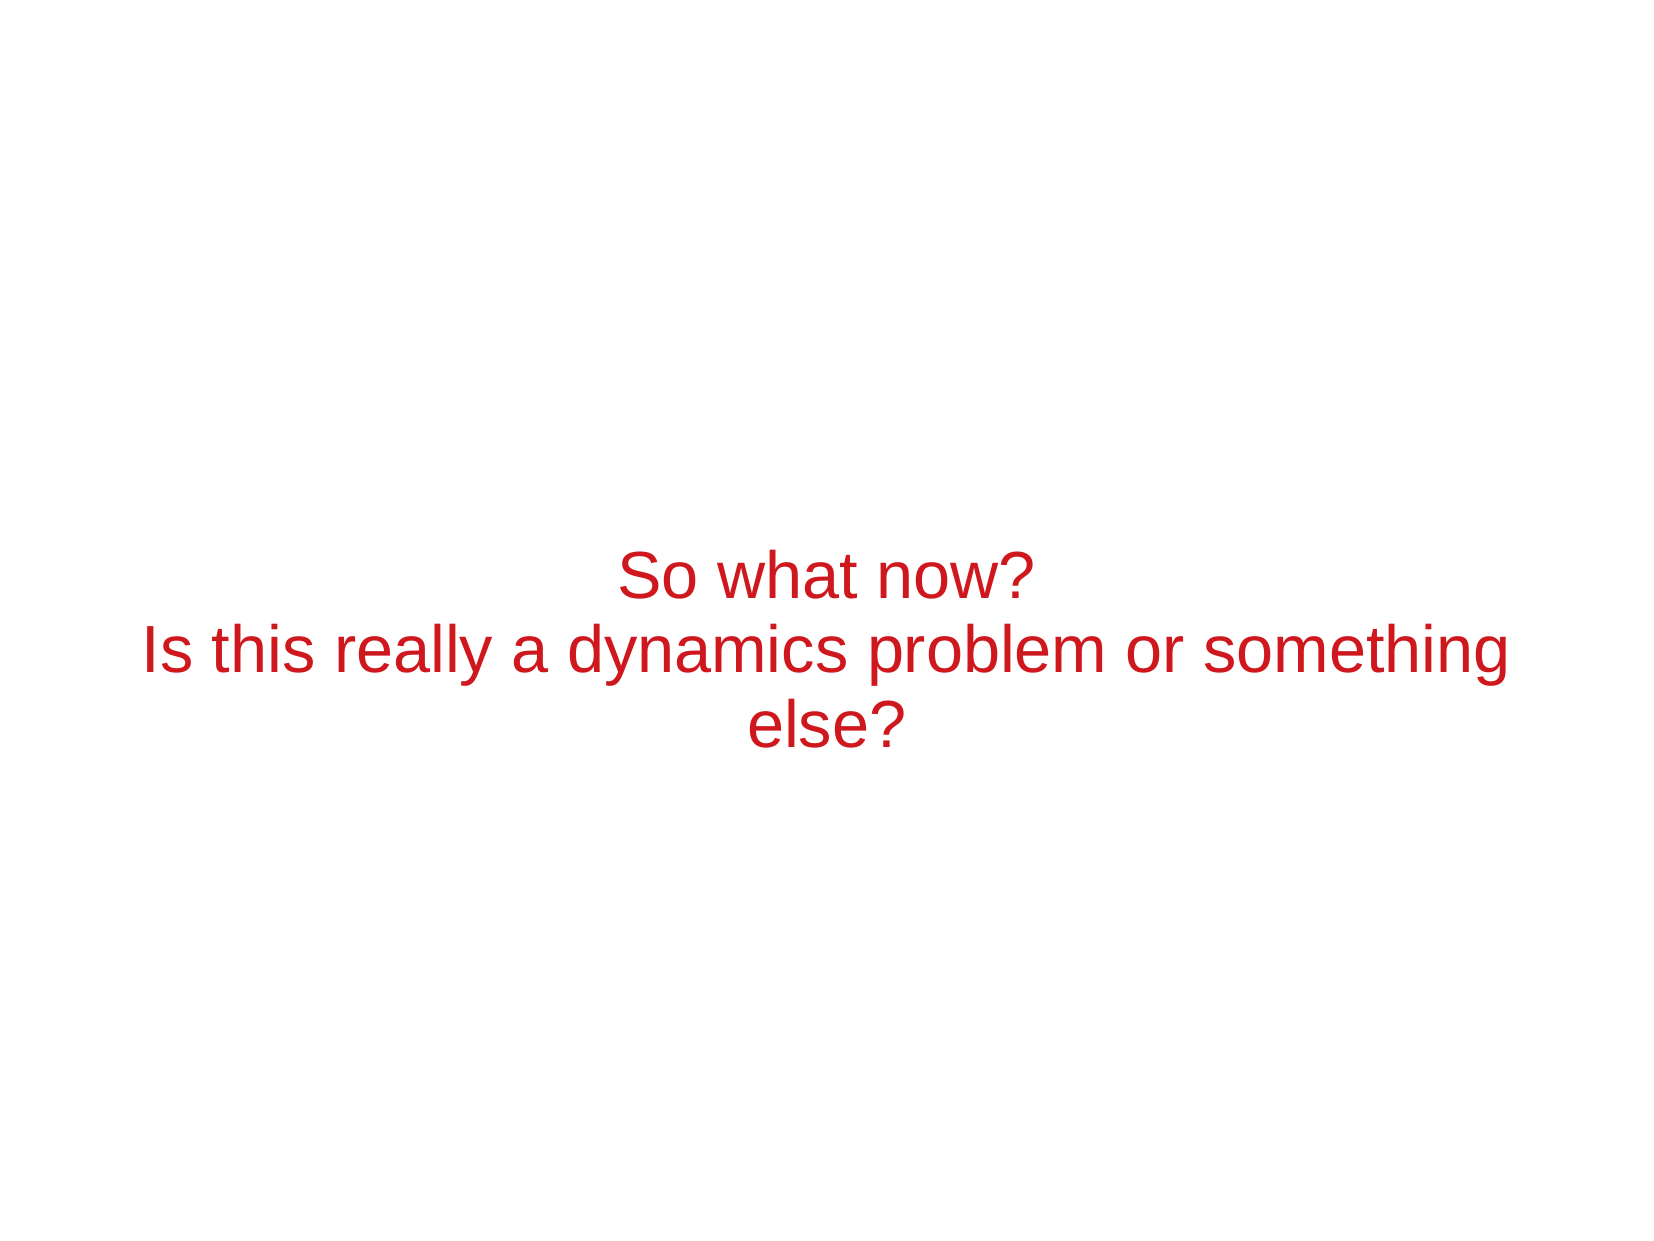

#
So what now?
Is this really a dynamics problem or something else?